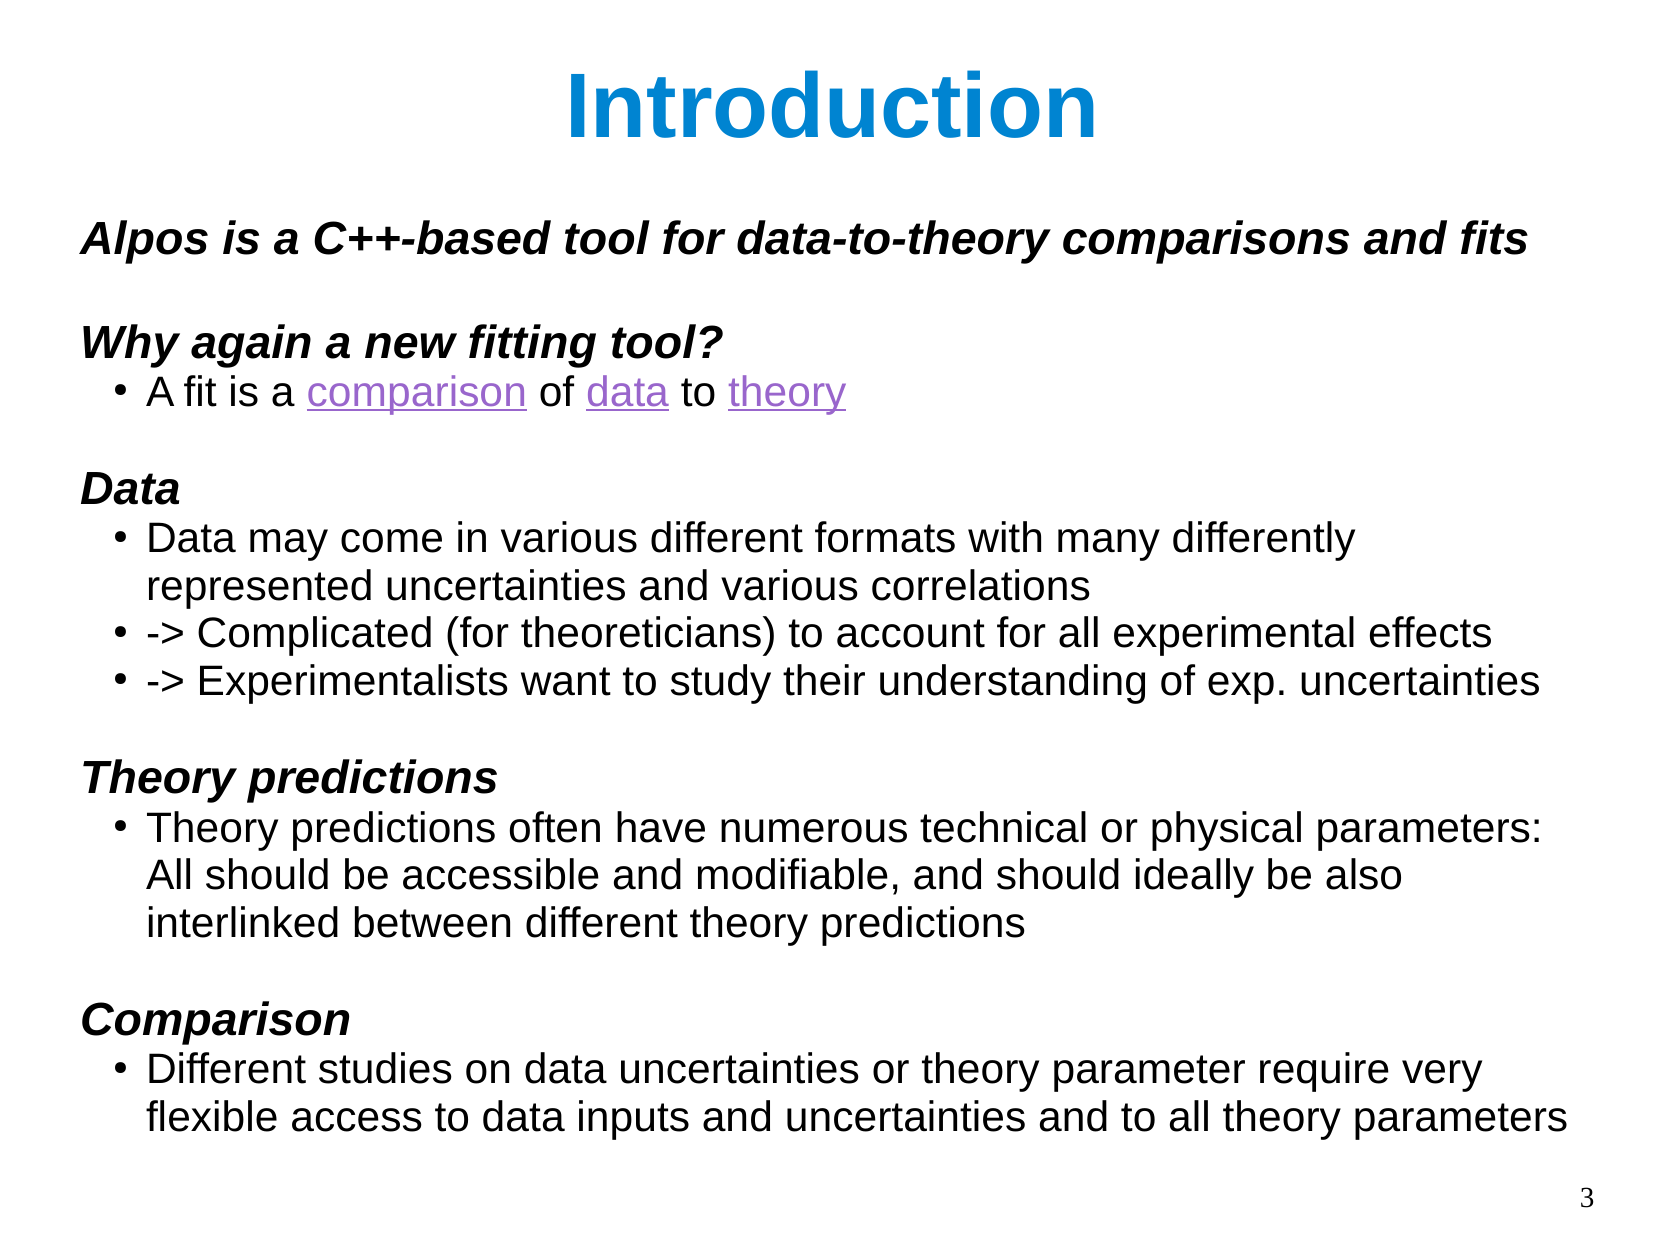

# Introduction
Alpos is a C++-based tool for data-to-theory comparisons and fits
Why again a new fitting tool?
A fit is a comparison of data to theory
Data
Data may come in various different formats with many differently represented uncertainties and various correlations
-> Complicated (for theoreticians) to account for all experimental effects
-> Experimentalists want to study their understanding of exp. uncertainties
Theory predictions
Theory predictions often have numerous technical or physical parameters: All should be accessible and modifiable, and should ideally be also interlinked between different theory predictions
Comparison
Different studies on data uncertainties or theory parameter require very flexible access to data inputs and uncertainties and to all theory parameters
3